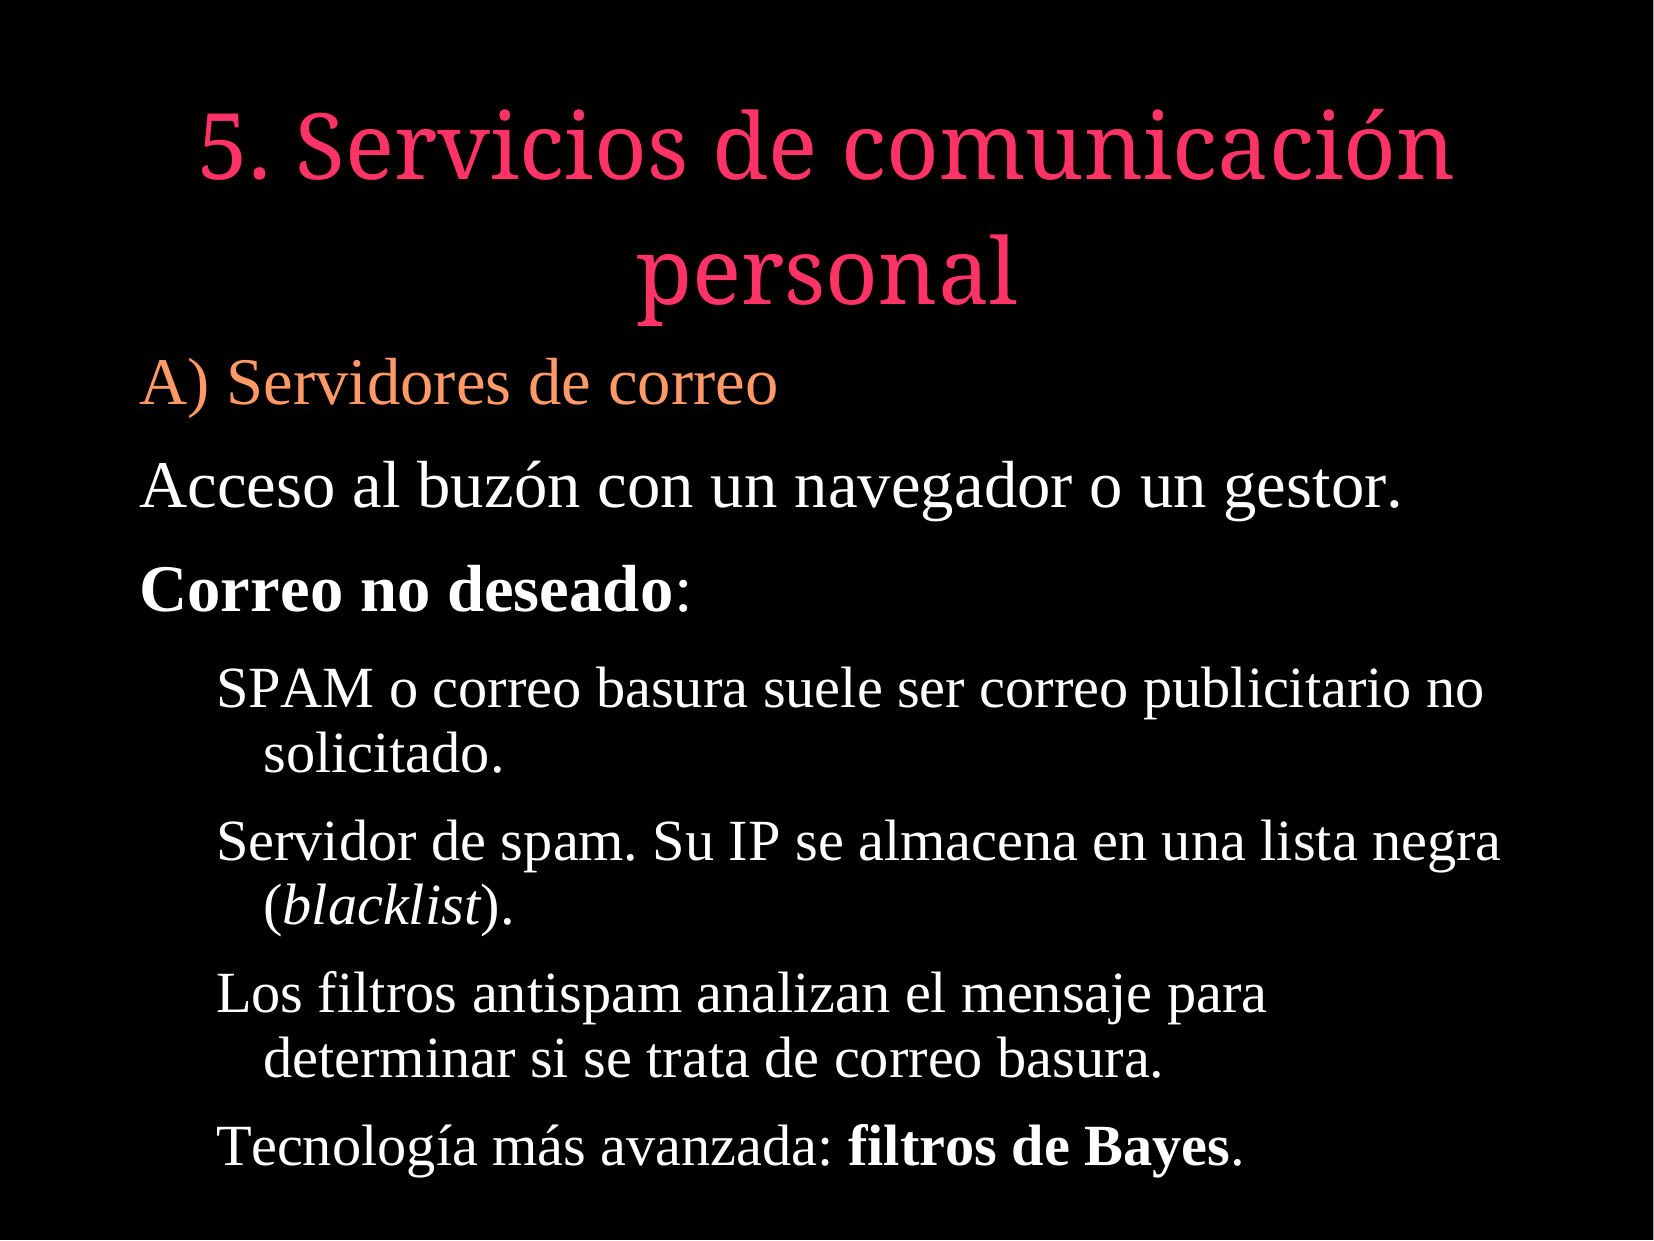

# 5. Servicios de comunicación personal
A) Servidores de correo
Acceso al buzón con un navegador o un gestor.
Correo no deseado:
SPAM o correo basura suele ser correo publicitario no solicitado.
Servidor de spam. Su IP se almacena en una lista negra (blacklist).
Los filtros antispam analizan el mensaje para determinar si se trata de correo basura.
Tecnología más avanzada: filtros de Bayes.